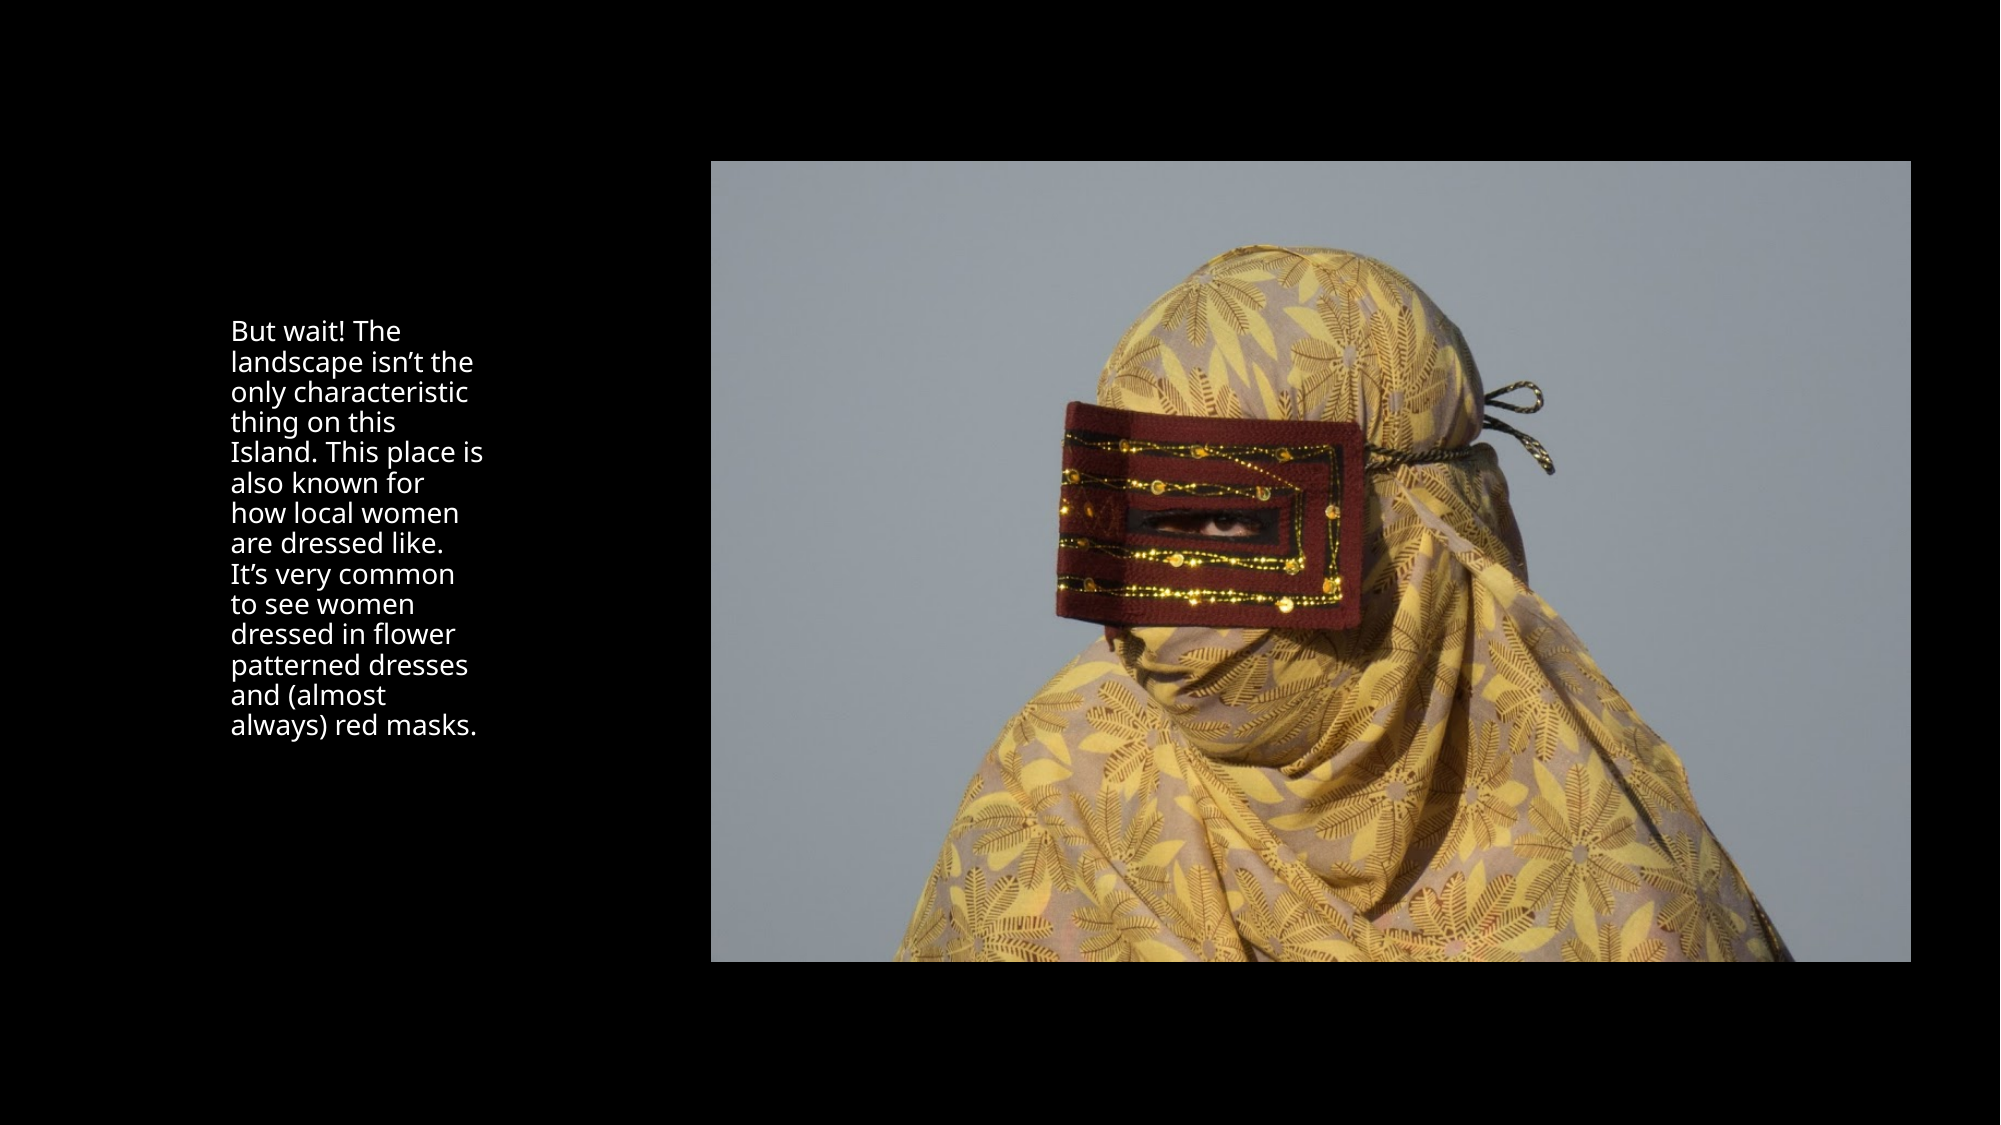

#
But wait! The landscape isn’t the only characteristic thing on this Island. This place is also known for how local women are dressed like. It’s very common to see women dressed in flower patterned dresses and (almost always) red masks.